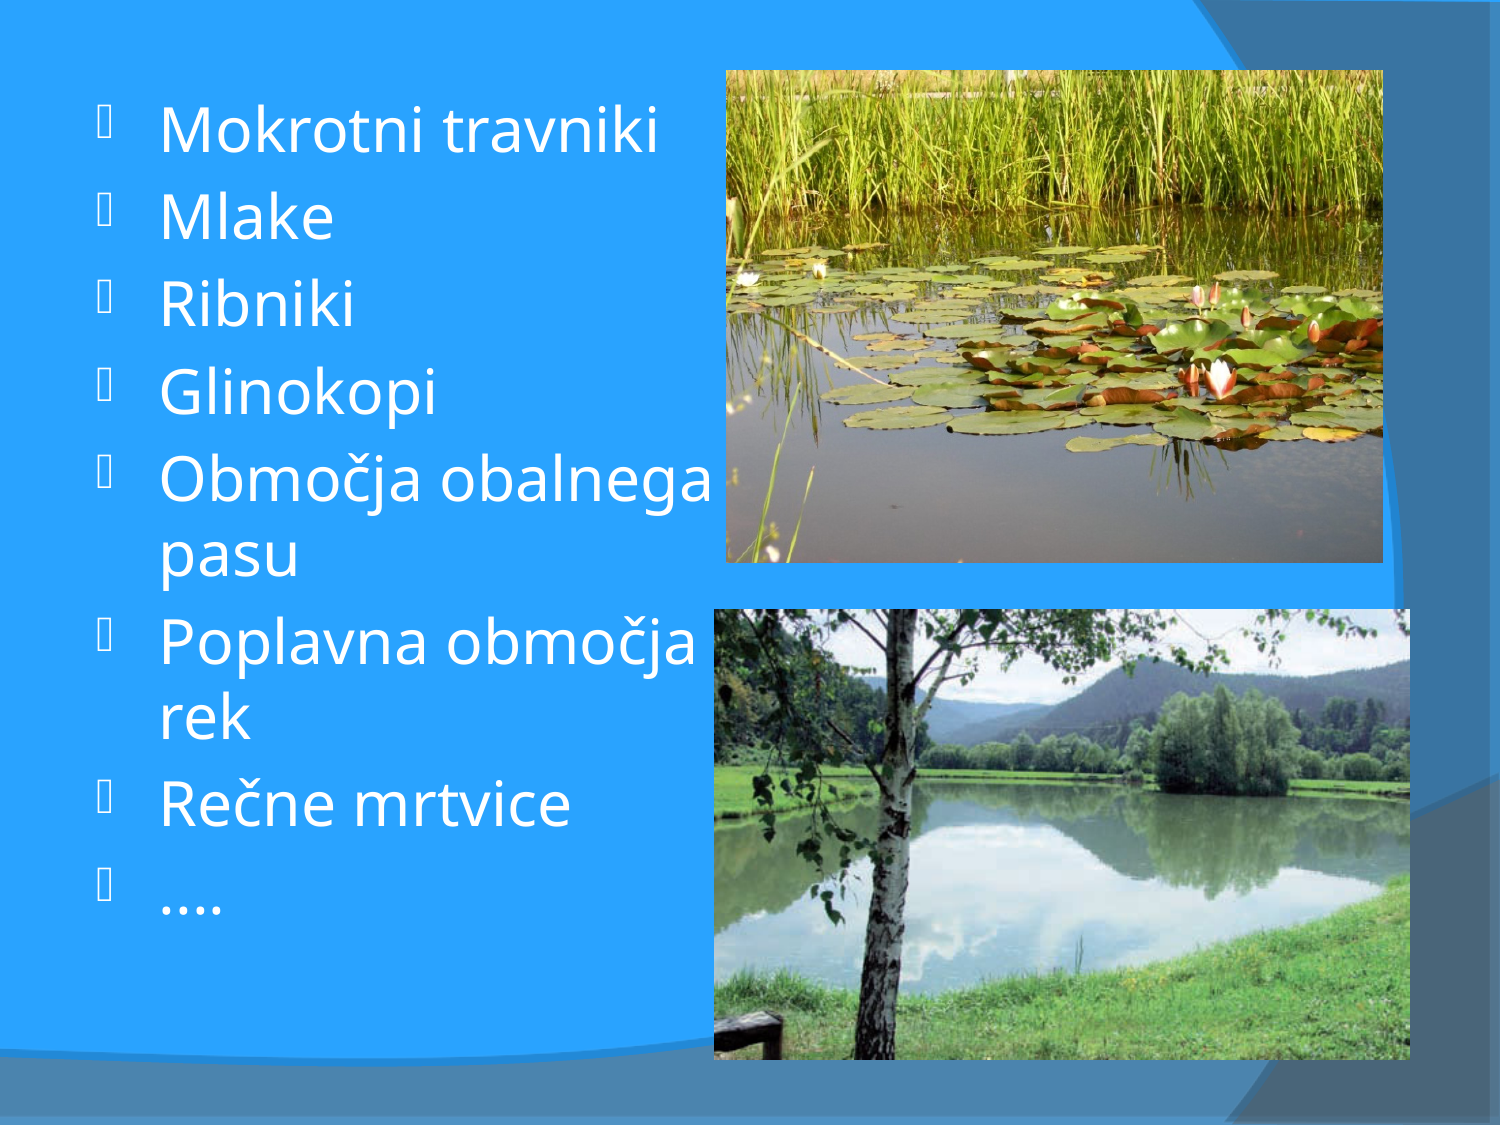

# Mokrotni travniki
Mlake
Ribniki
Glinokopi
Območja obalnega
pasu
Poplavna območja
rek
Rečne mrtvice
....